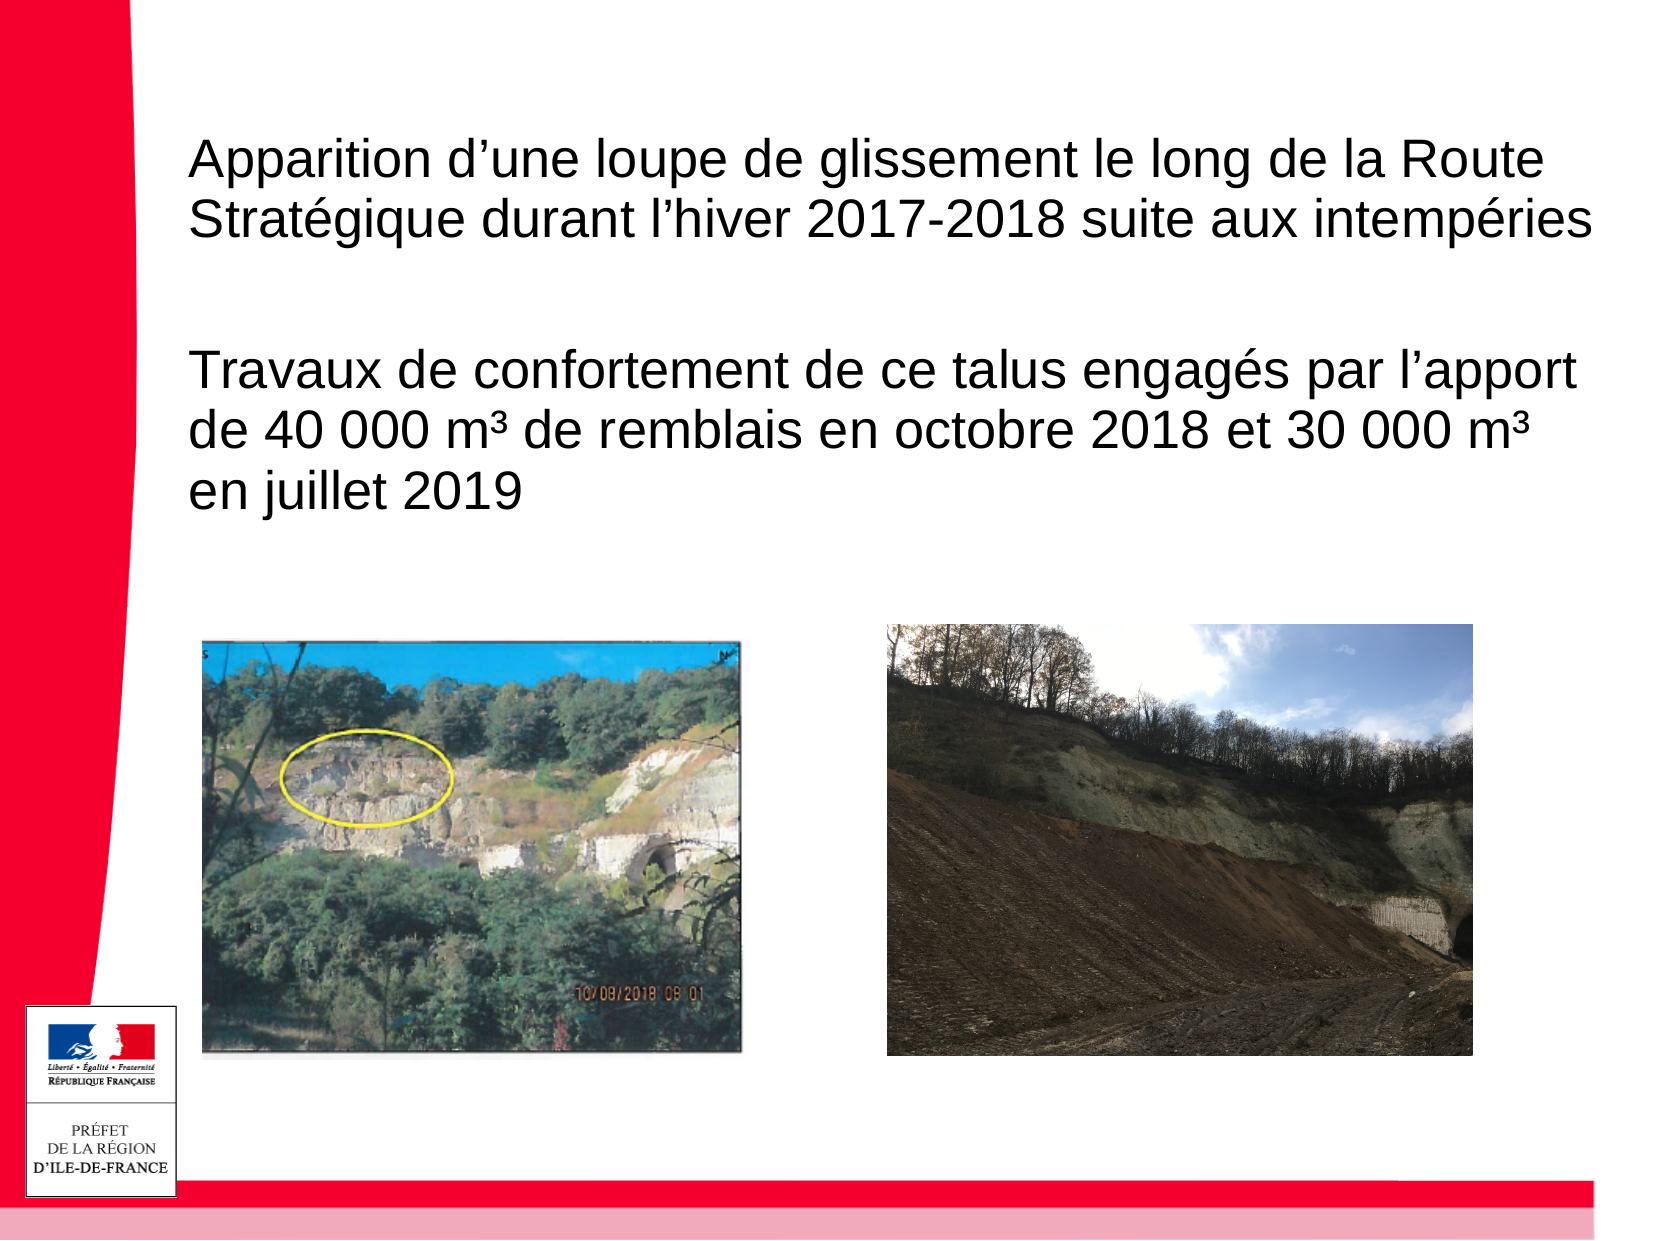

# Apparition d’une loupe de glissement le long de la Route Stratégique durant l’hiver 2017-2018 suite aux intempéries
Travaux de confortement de ce talus engagés par l’apport de 40 000 m³ de remblais en octobre 2018 et 30 000 m³ en juillet 2019